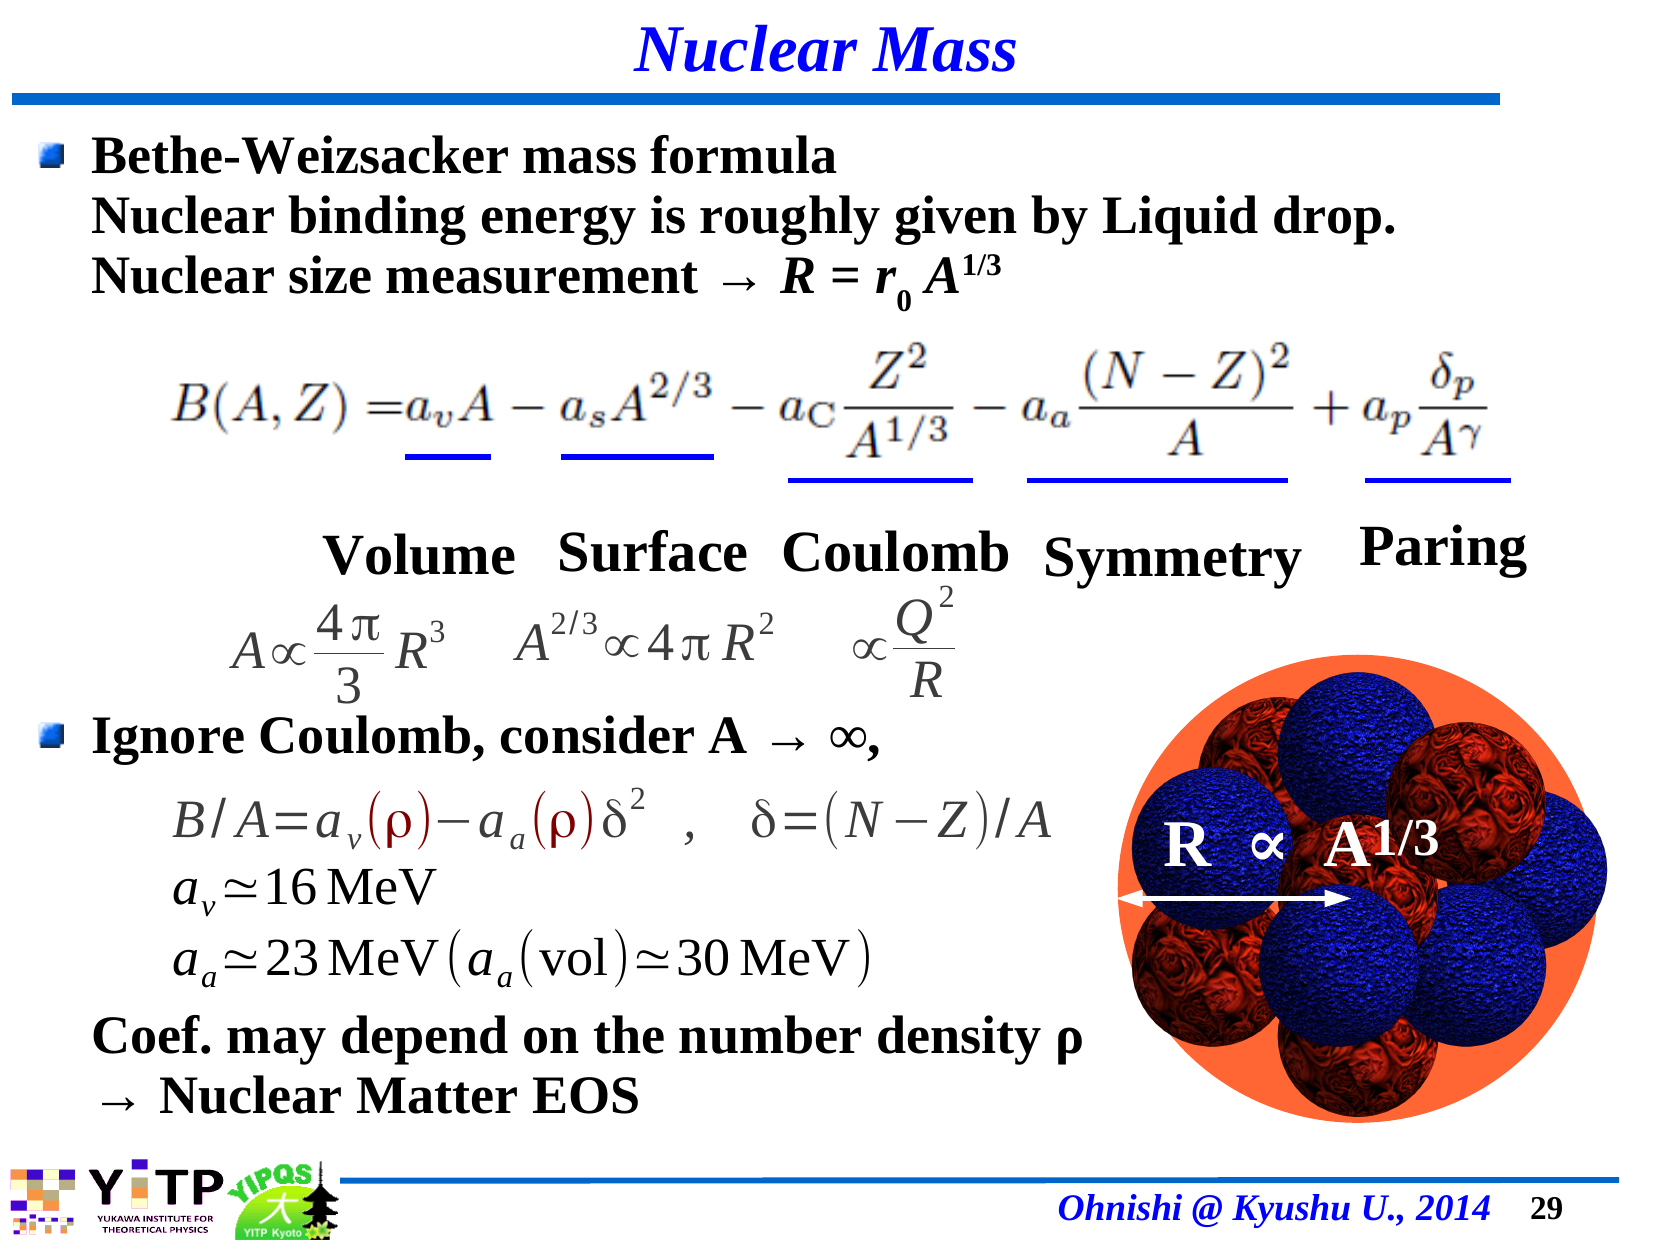

# Nuclear Mass
Bethe-Weizsacker mass formula
Nuclear binding energy is roughly given by Liquid drop.
Nuclear size measurement → R = r0 A1/3
Ignore Coulomb, consider A → ∞,
Coef. may depend on the number density ρ
→ Nuclear Matter EOS
Volume
Surface
Coulomb
Symmetry
Paring
R ∝ A1/3